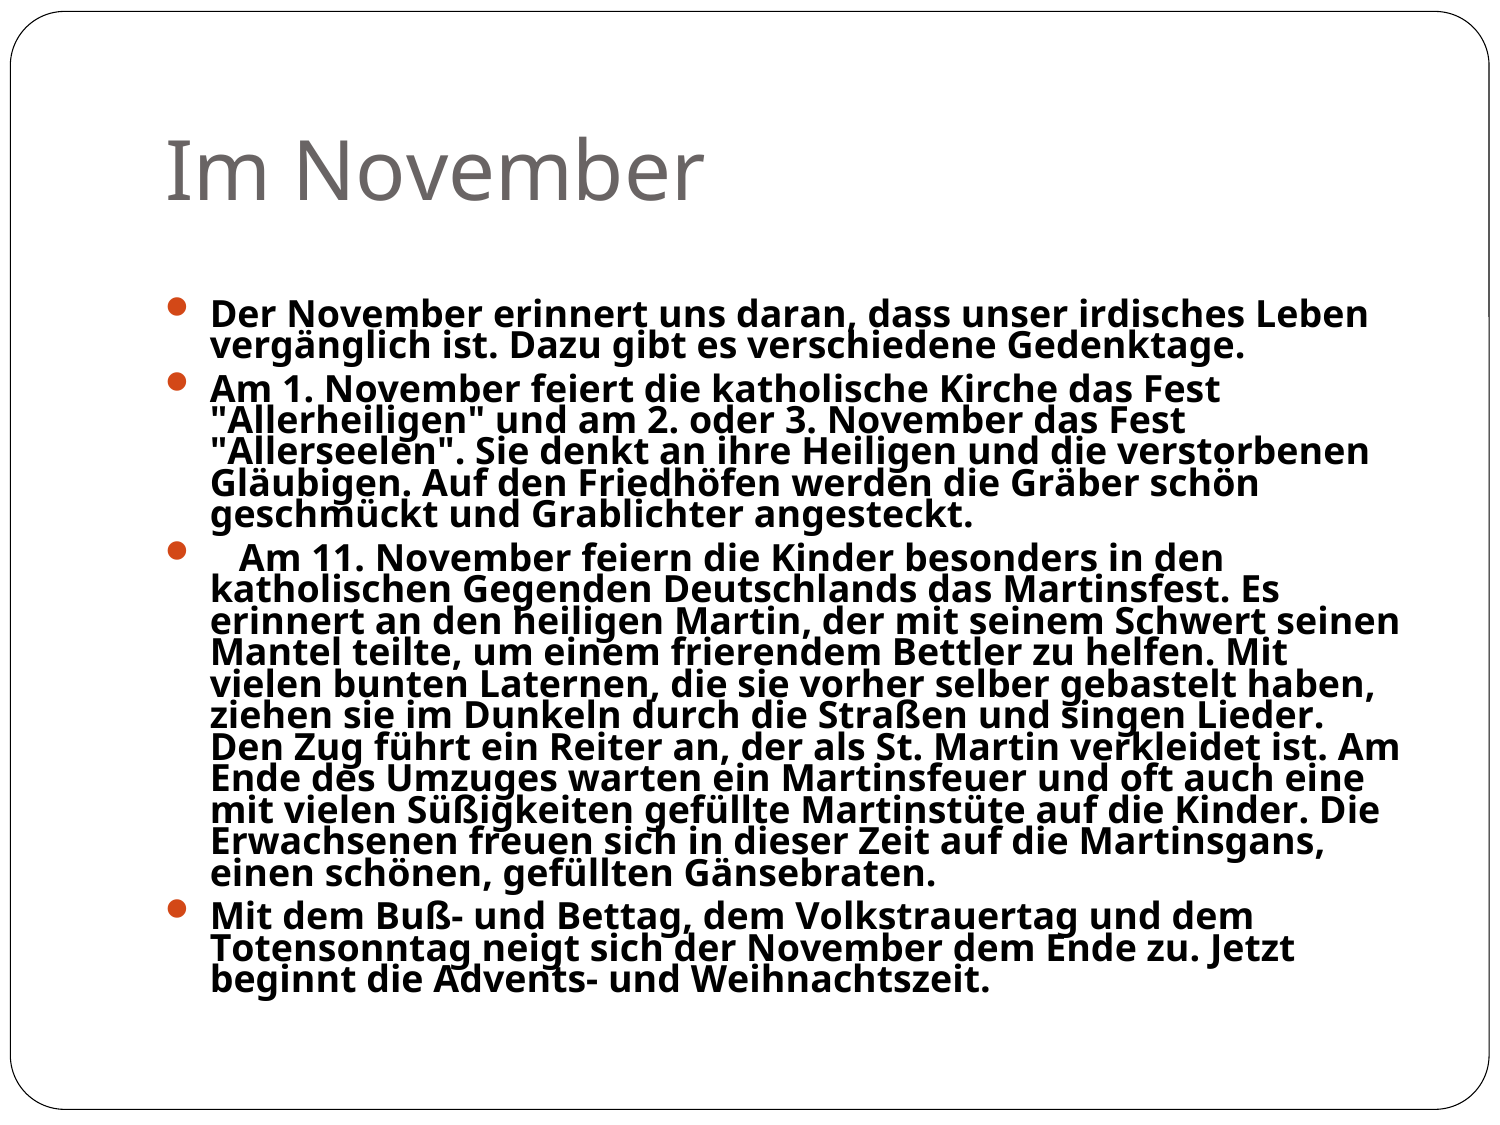

# Im November
Der November erinnert uns daran, dass unser irdisches Leben vergänglich ist. Dazu gibt es verschiedene Gedenktage.
Am 1. November feiert die katholische Kirche das Fest "Allerheiligen" und am 2. oder 3. November das Fest "Allerseelen". Sie denkt an ihre Heiligen und die verstorbenen Gläubigen. Auf den Friedhöfen werden die Gräber schön geschmückt und Grablichter angesteckt.
 Am 11. November feiern die Kinder besonders in den katholischen Gegenden Deutschlands das Martinsfest. Es erinnert an den heiligen Martin, der mit seinem Schwert seinen Mantel teilte, um einem frierendem Bettler zu helfen. Mit vielen bunten Laternen, die sie vorher selber gebastelt haben, ziehen sie im Dunkeln durch die Straßen und singen Lieder. Den Zug führt ein Reiter an, der als St. Martin verkleidet ist. Am Ende des Umzuges warten ein Martinsfeuer und oft auch eine mit vielen Süßigkeiten gefüllte Martinstüte auf die Kinder. Die Erwachsenen freuen sich in dieser Zeit auf die Martinsgans, einen schönen, gefüllten Gänsebraten.
Mit dem Buß- und Bettag, dem Volkstrauertag und dem Totensonntag neigt sich der November dem Ende zu. Jetzt beginnt die Advents- und Weihnachtszeit.